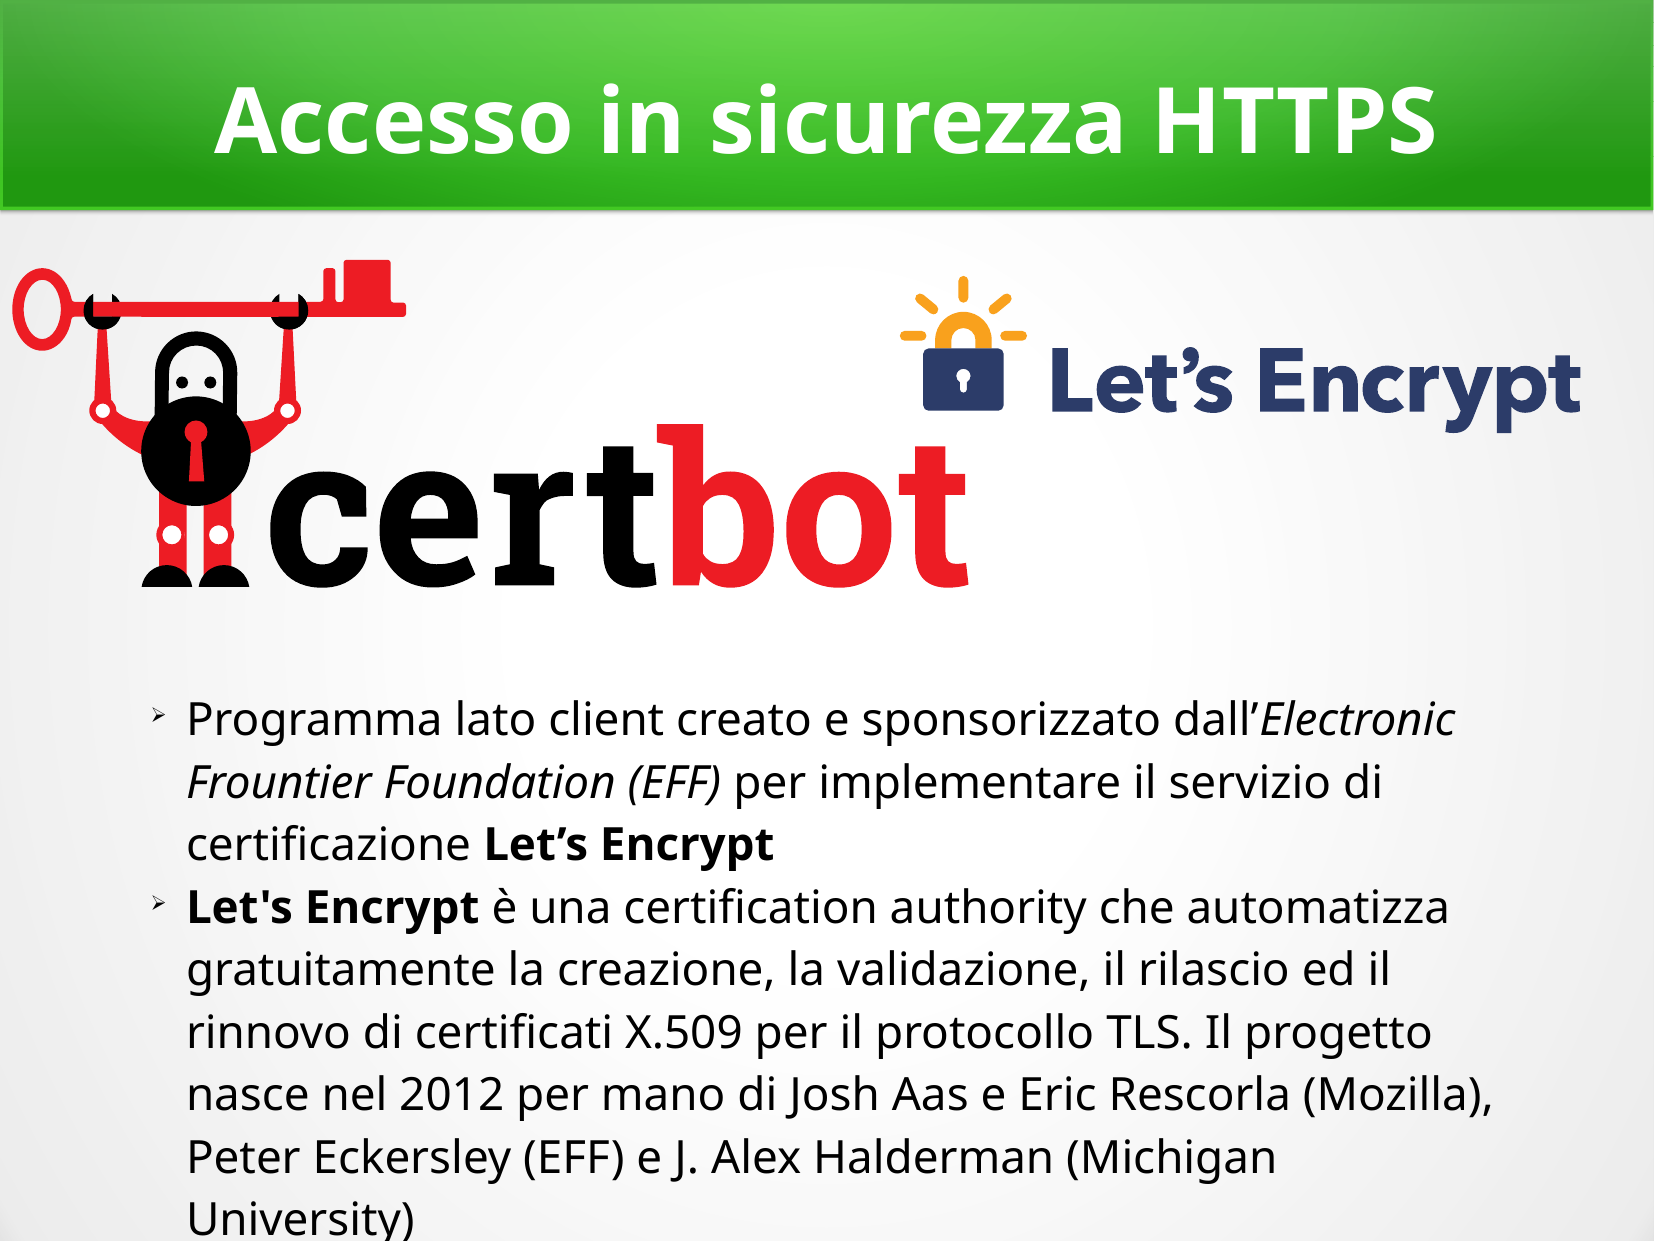

# Accesso in sicurezza HTTPS
Programma lato client creato e sponsorizzato dall’Electronic Frountier Foundation (EFF) per implementare il servizio di certificazione Let’s Encrypt
Let's Encrypt è una certification authority che automatizza gratuitamente la creazione, la validazione, il rilascio ed il rinnovo di certificati X.509 per il protocollo TLS. Il progetto nasce nel 2012 per mano di Josh Aas e Eric Rescorla (Mozilla), Peter Eckersley (EFF) e J. Alex Halderman (Michigan University)